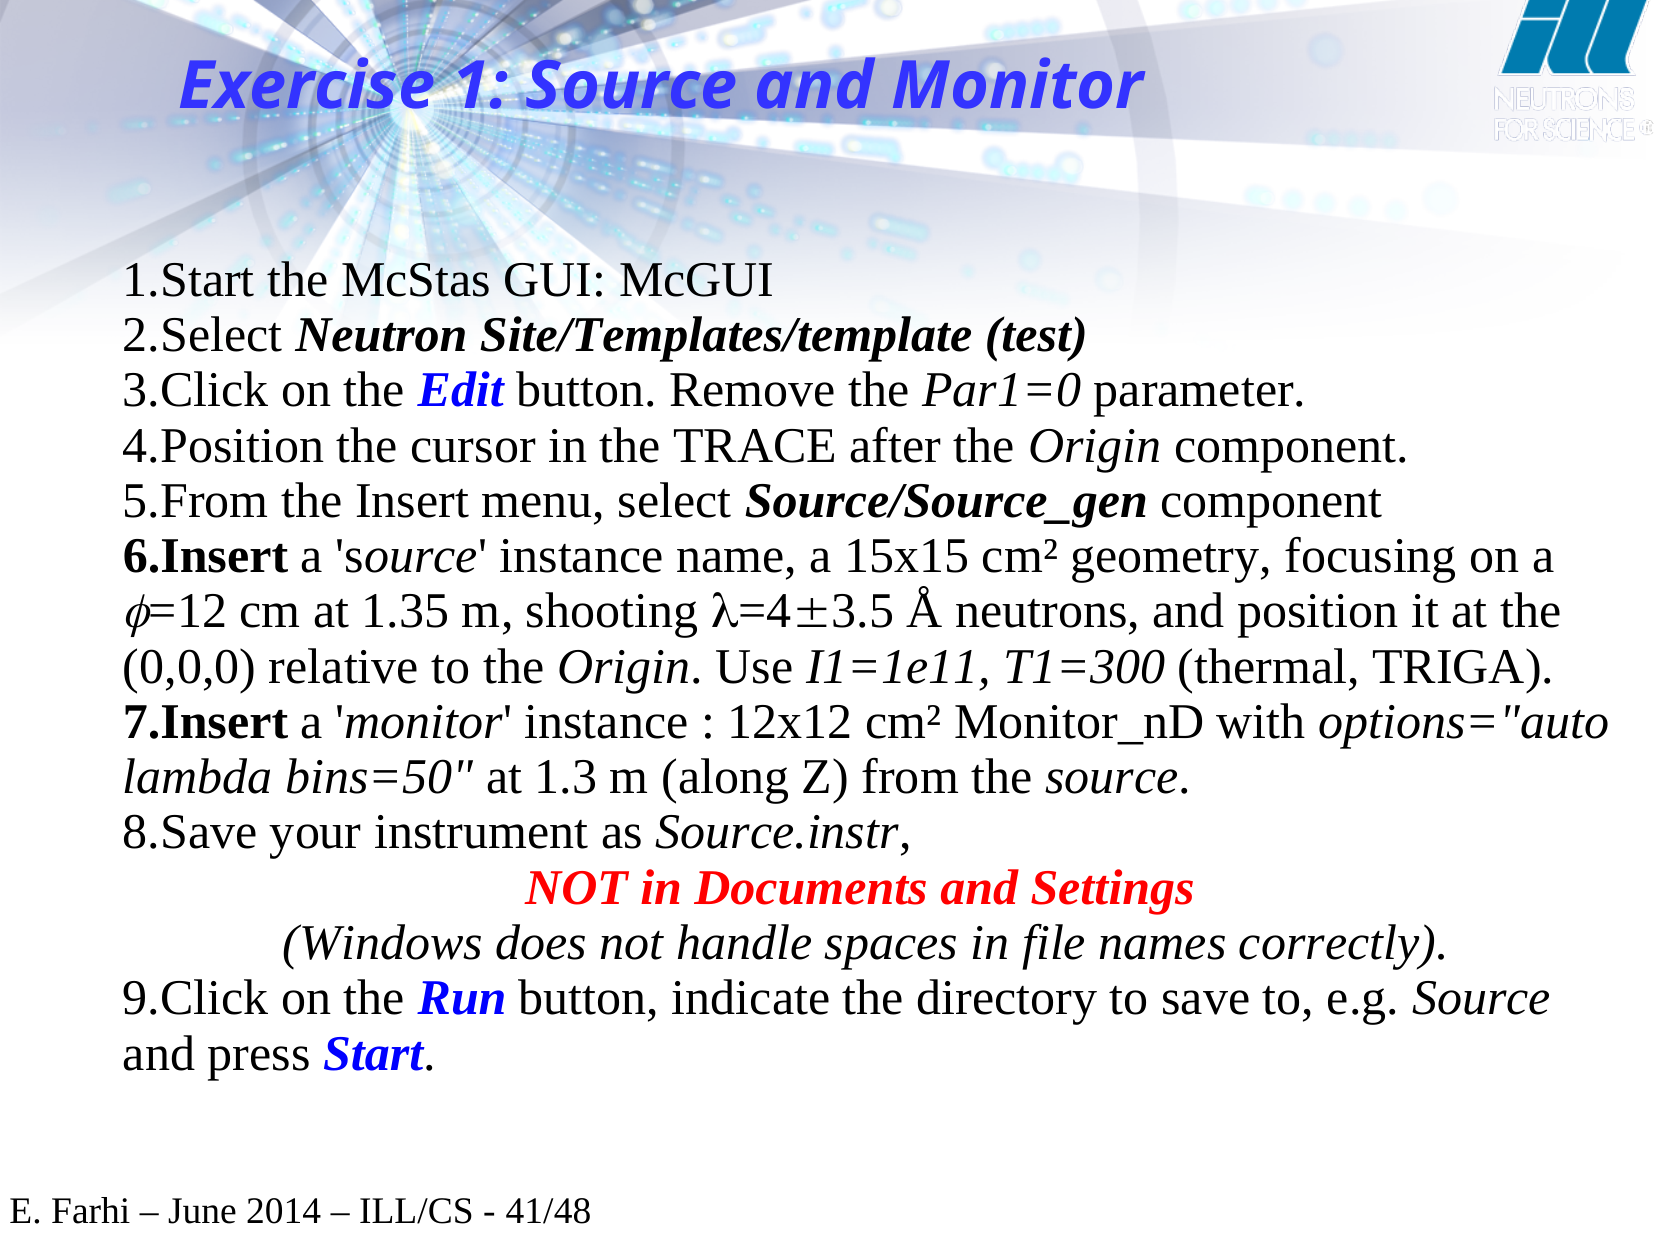

Exercise 1: Source and Monitor
Start the McStas GUI: McGUI
Select Neutron Site/Templates/template (test)
Click on the Edit button. Remove the Par1=0 parameter.
Position the cursor in the TRACE after the Origin component.
From the Insert menu, select Source/Source_gen component
Insert a 'source' instance name, a 15x15 cm² geometry, focusing on a f=12 cm at 1.35 m, shooting l=4±3.5 Å neutrons, and position it at the (0,0,0) relative to the Origin. Use I1=1e11, T1=300 (thermal, TRIGA).
Insert a 'monitor' instance : 12x12 cm² Monitor_nD with options="auto lambda bins=50" at 1.3 m (along Z) from the source.
Save your instrument as Source.instr,
NOT in Documents and Settings
(Windows does not handle spaces in file names correctly).
Click on the Run button, indicate the directory to save to, e.g. Source and press Start.